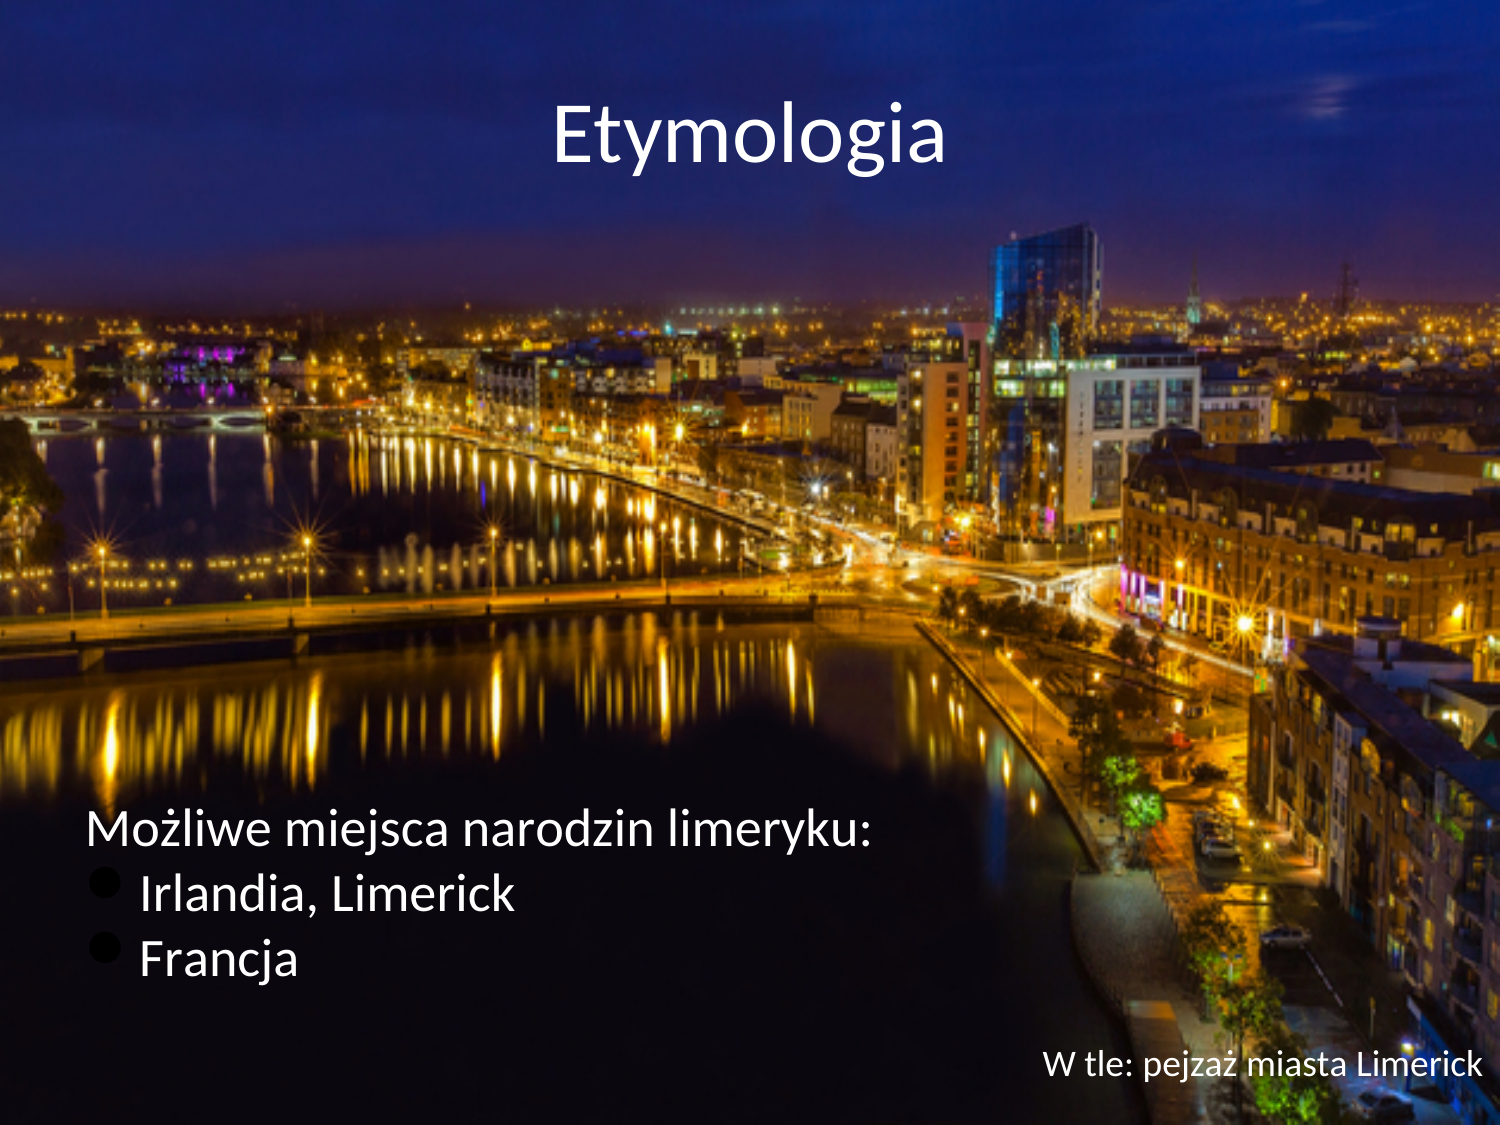

Etymologia
Możliwe miejsca narodzin limeryku:
Irlandia, Limerick
Francja
W tle: pejzaż miasta Limerick